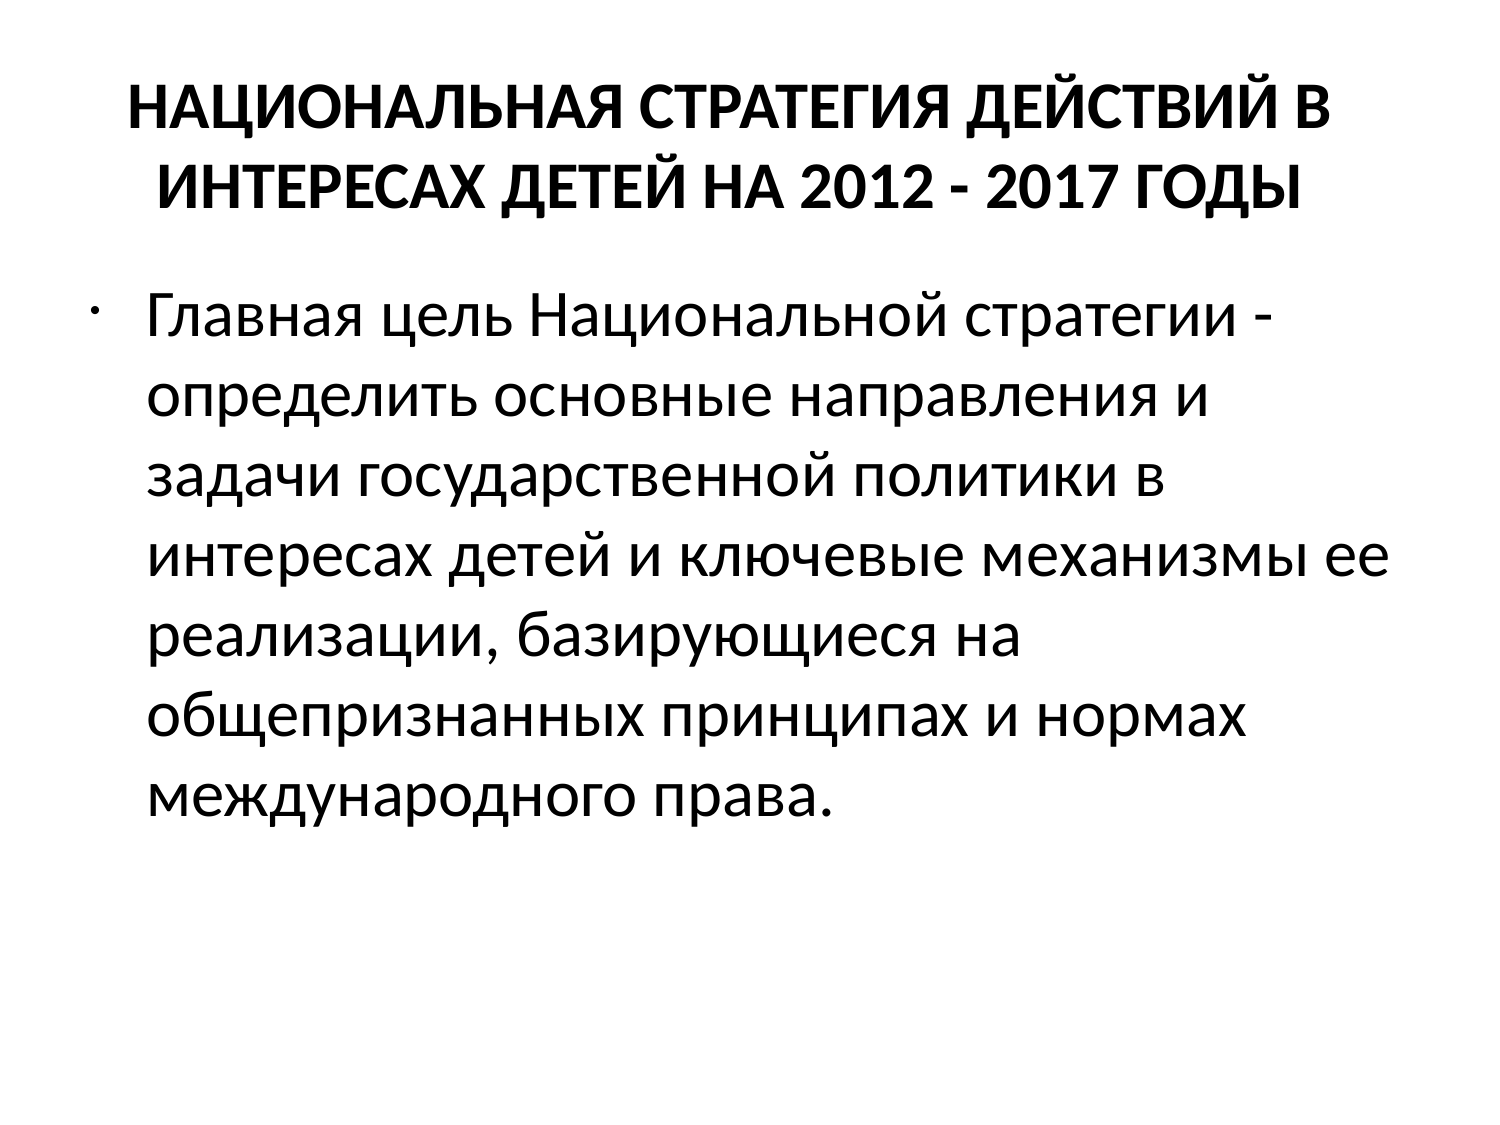

# НАЦИОНАЛЬНАЯ СТРАТЕГИЯ ДЕЙСТВИЙ В ИНТЕРЕСАХ ДЕТЕЙ НА 2012 - 2017 ГОДЫ
Главная цель Национальной стратегии - определить основные направления и задачи государственной политики в интересах детей и ключевые механизмы ее реализации, базирующиеся на общепризнанных принципах и нормах международного права.